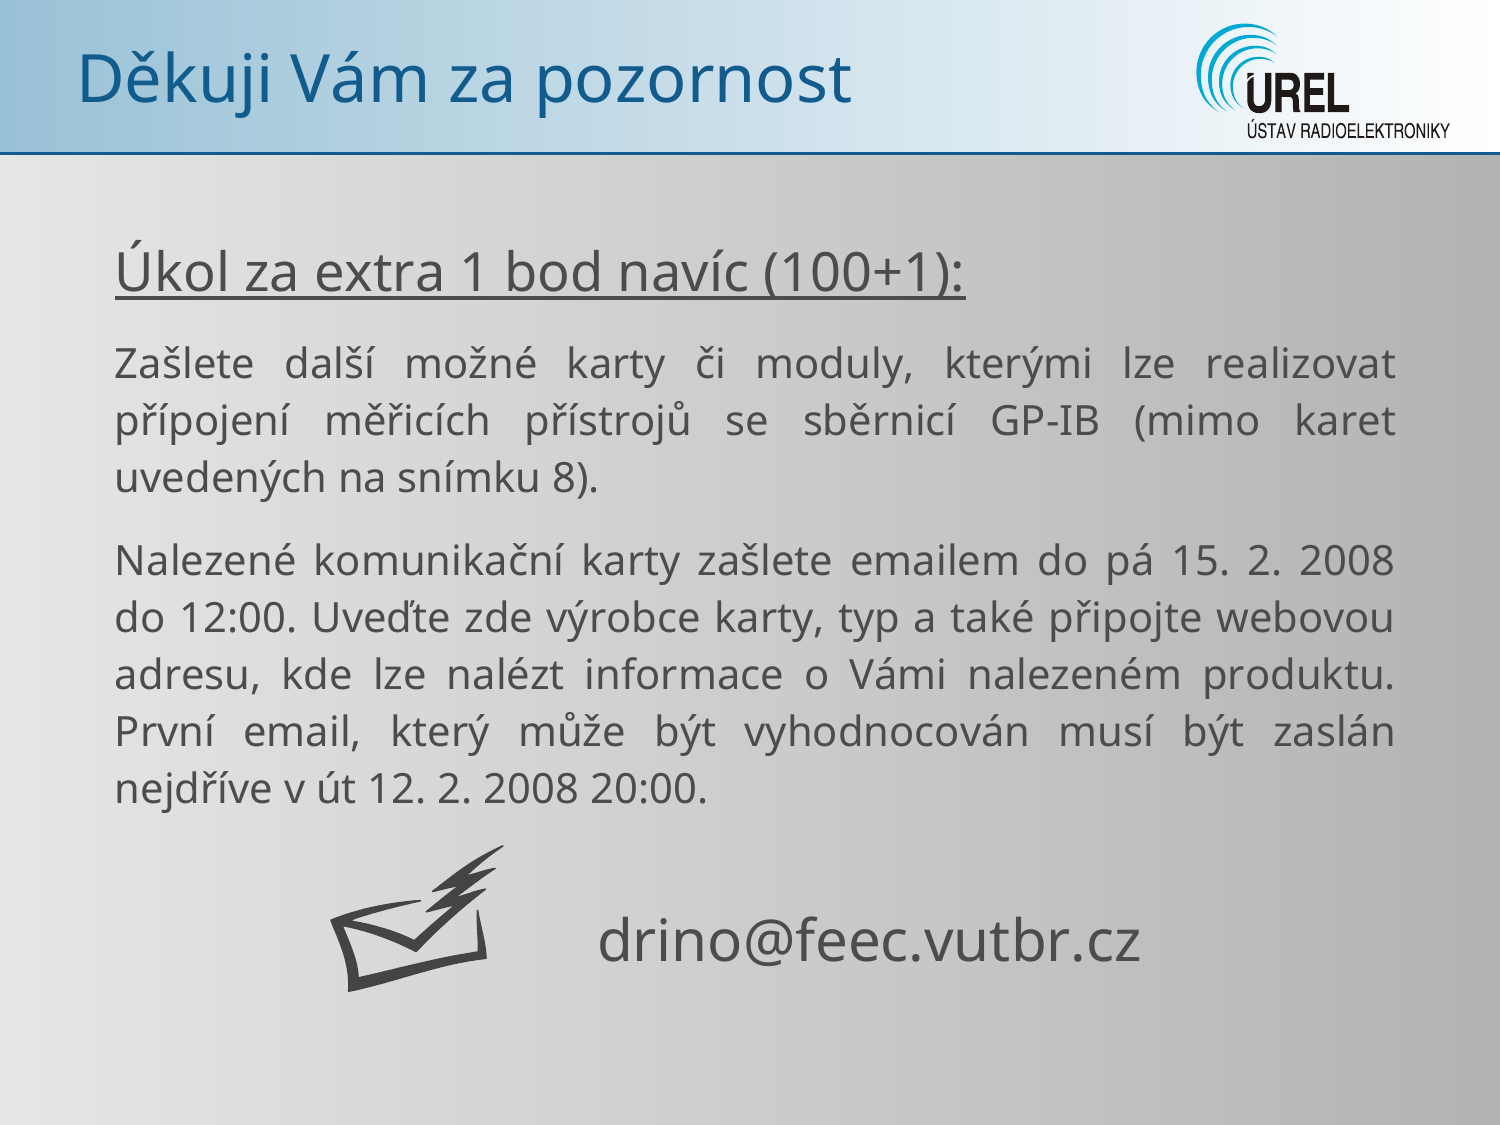

Děkuji Vám za pozornost
Úkol za extra 1 bod navíc (100+1):
Zašlete další možné karty či moduly, kterými lze realizovat přípojení měřicích přístrojů se sběrnicí GP-IB (mimo karet uvedených na snímku 8).
Nalezené komunikační karty zašlete emailem do pá 15. 2. 2008 do 12:00. Uveďte zde výrobce karty, typ a také připojte webovou adresu, kde lze nalézt informace o Vámi nalezeném produktu. První email, který může být vyhodnocován musí být zaslán nejdříve v út 12. 2. 2008 20:00.
# drino@feec.vutbr.cz